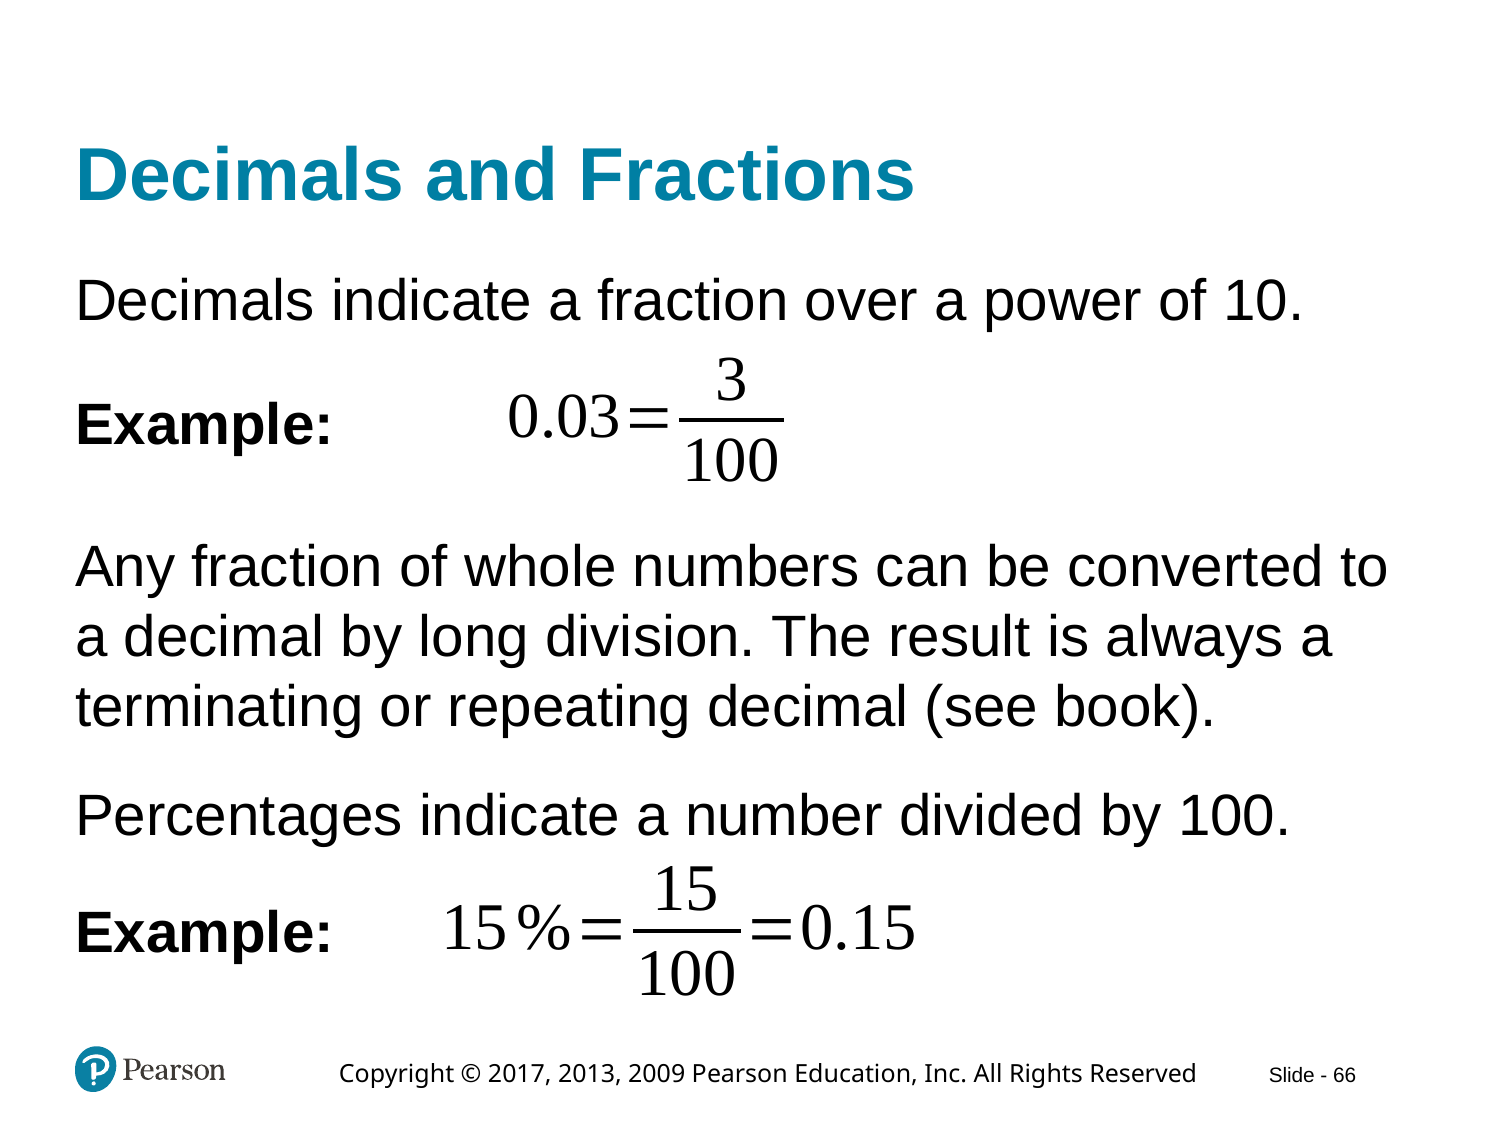

# Decimals and Fractions
Decimals indicate a fraction over a power of 10.
Example:
Any fraction of whole numbers can be converted to a decimal by long division. The result is always a terminating or repeating decimal (see book).
Percentages indicate a number divided by 100.
Example: